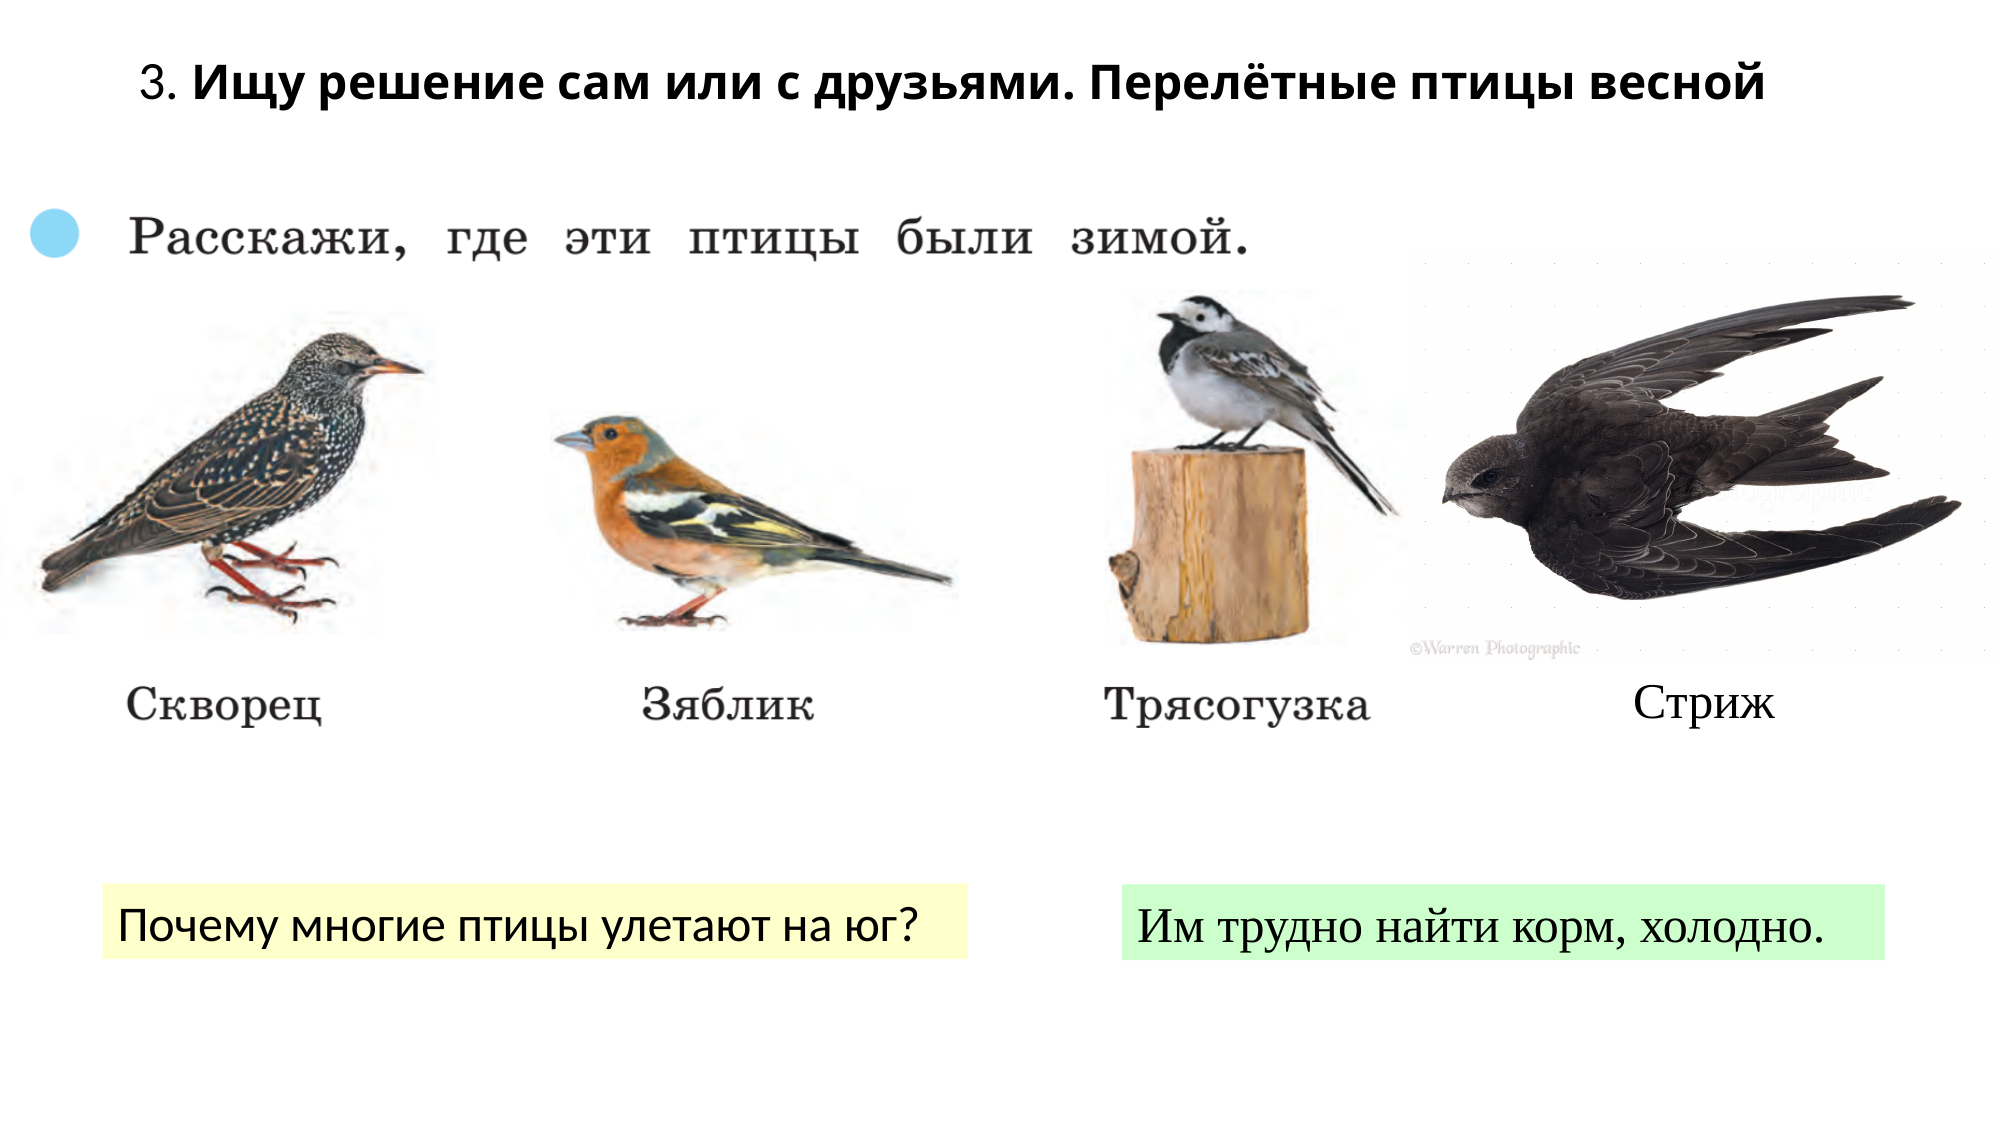

# 3. Ищу решение сам или с друзьями. Перелётные птицы весной
Стриж
Почему многие птицы улетают на юг?
Им трудно найти корм, холодно.